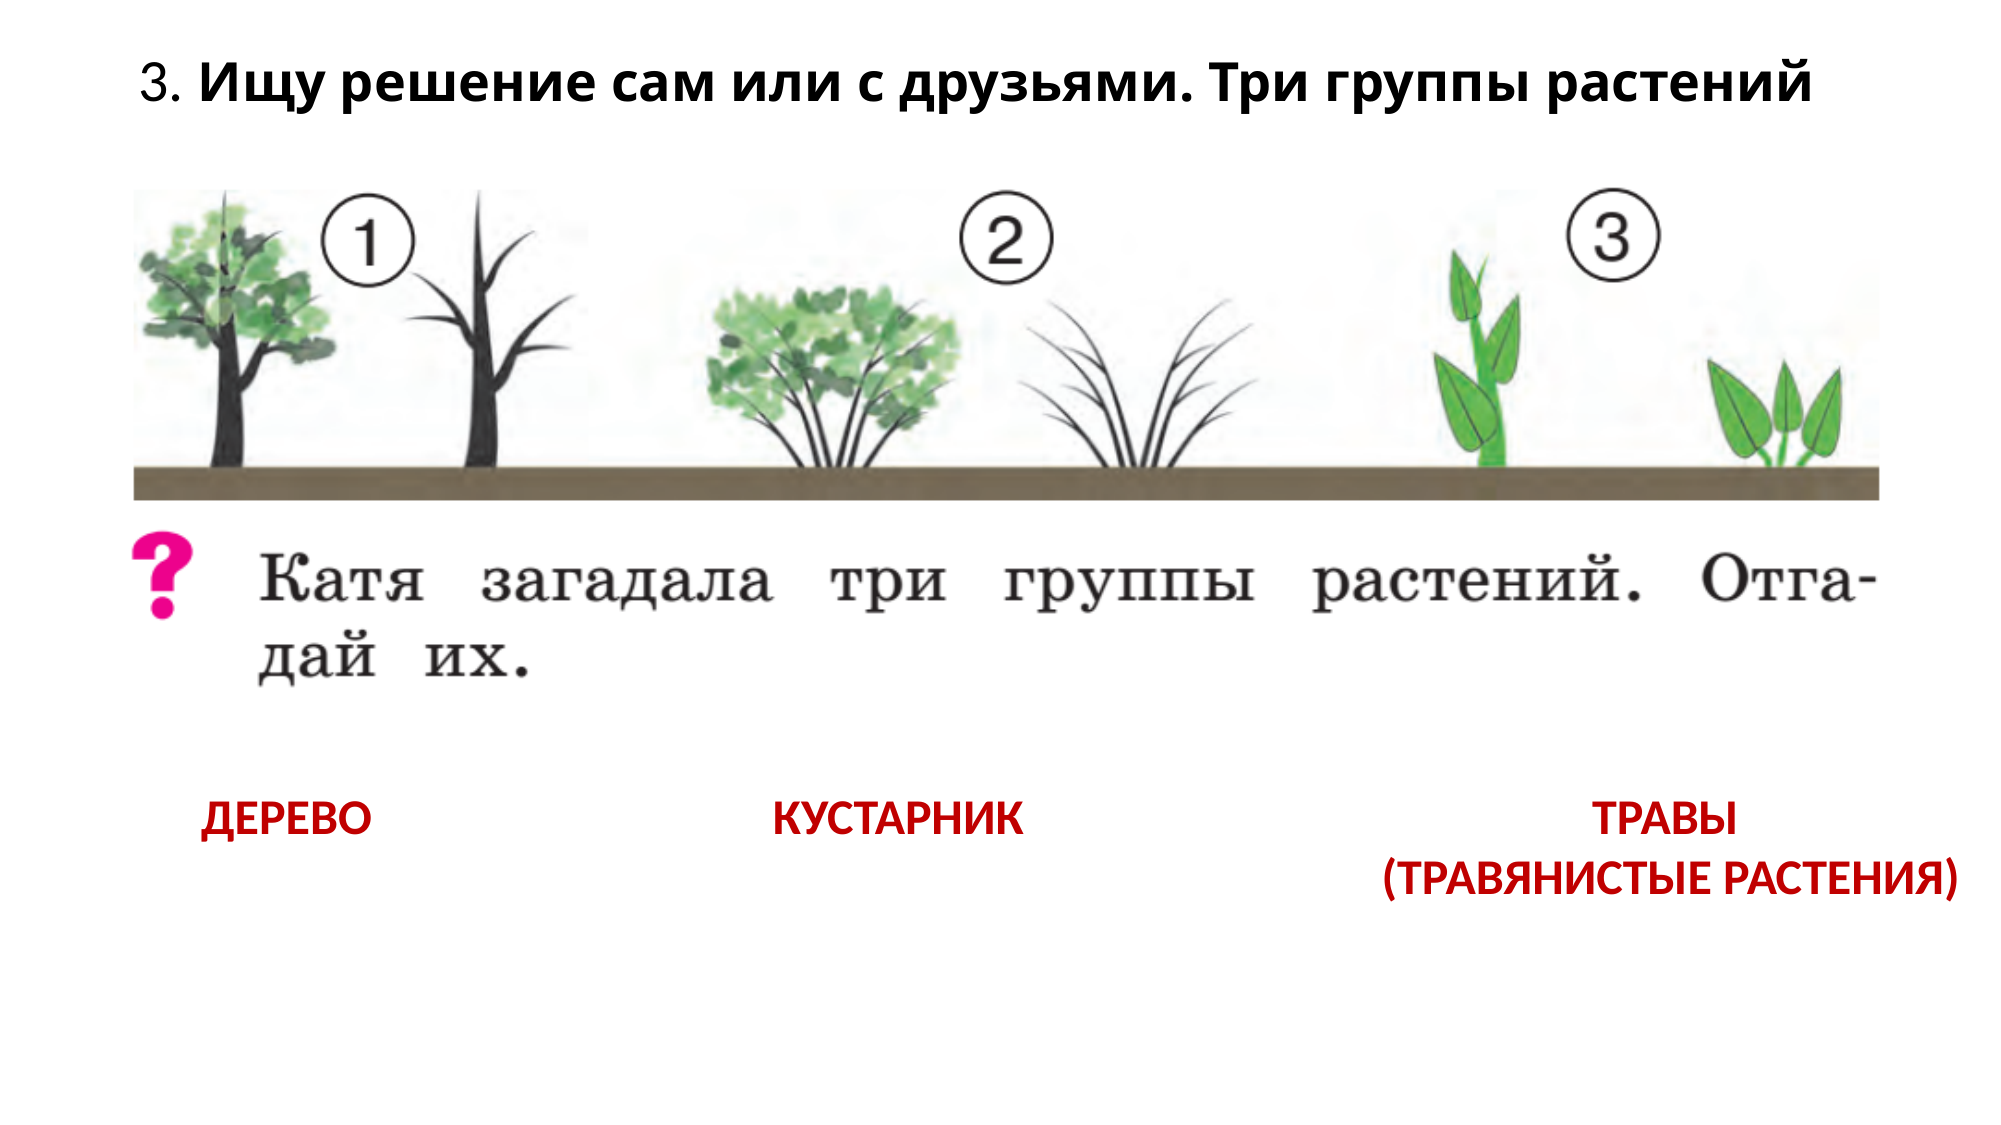

# 3. Ищу решение сам или с друзьями. Три группы растений
ДЕРЕВО
КУСТАРНИК
ТРАВЫ
(ТРАВЯНИСТЫЕ РАСТЕНИЯ)